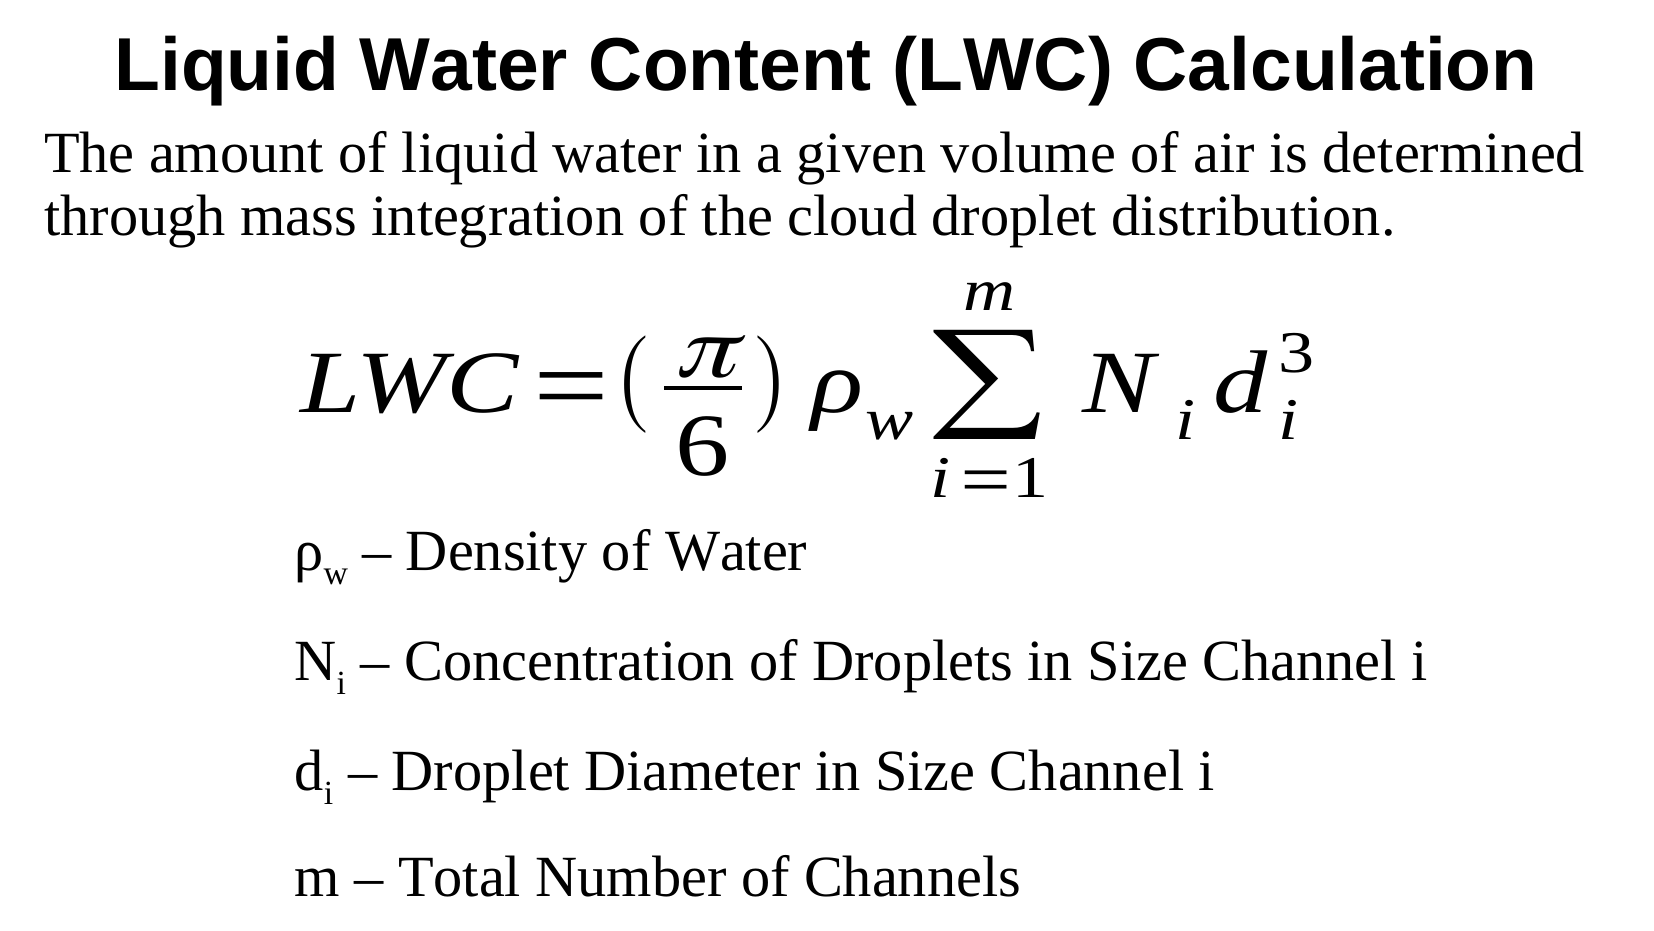

Liquid Water Content (LWC) Calculation
The amount of liquid water in a given volume of air is determined through mass integration of the cloud droplet distribution.
ρw – Density of Water
Ni – Concentration of Droplets in Size Channel i
di – Droplet Diameter in Size Channel i
m – Total Number of Channels